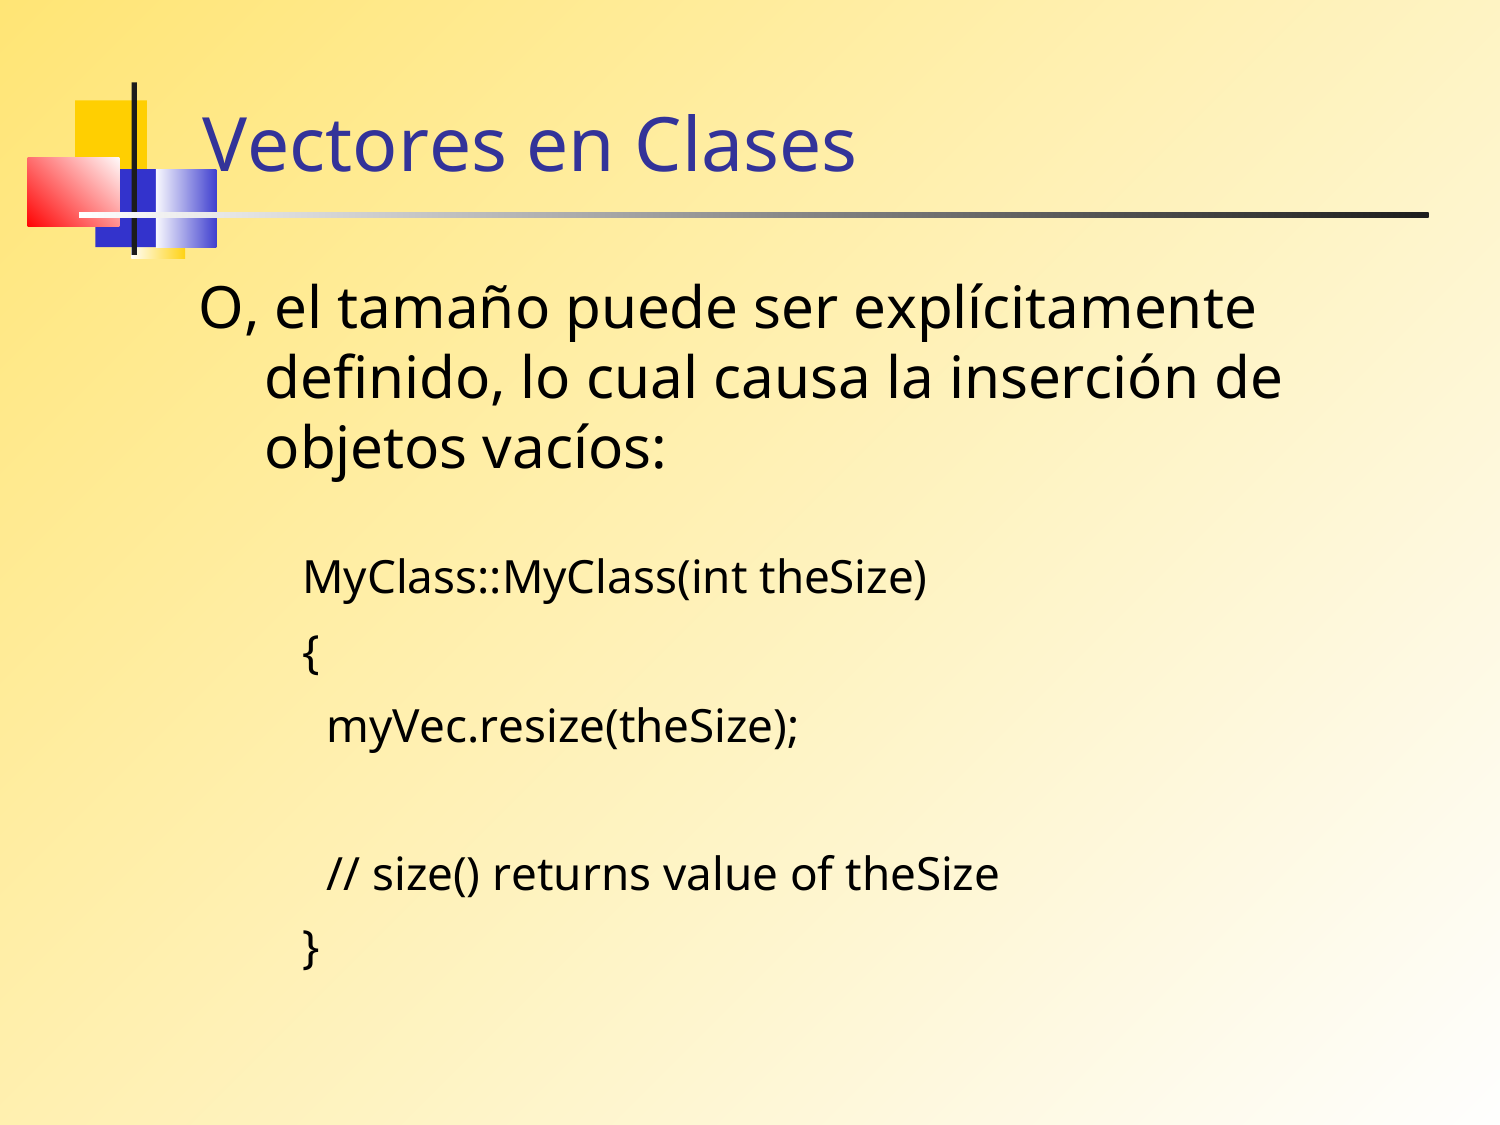

# Vectores en Clases
O, el tamaño puede ser explícitamente definido, lo cual causa la inserción de objetos vacíos:
MyClass::MyClass(int theSize)‏
{
 myVec.resize(theSize);
 // size() returns value of theSize
}